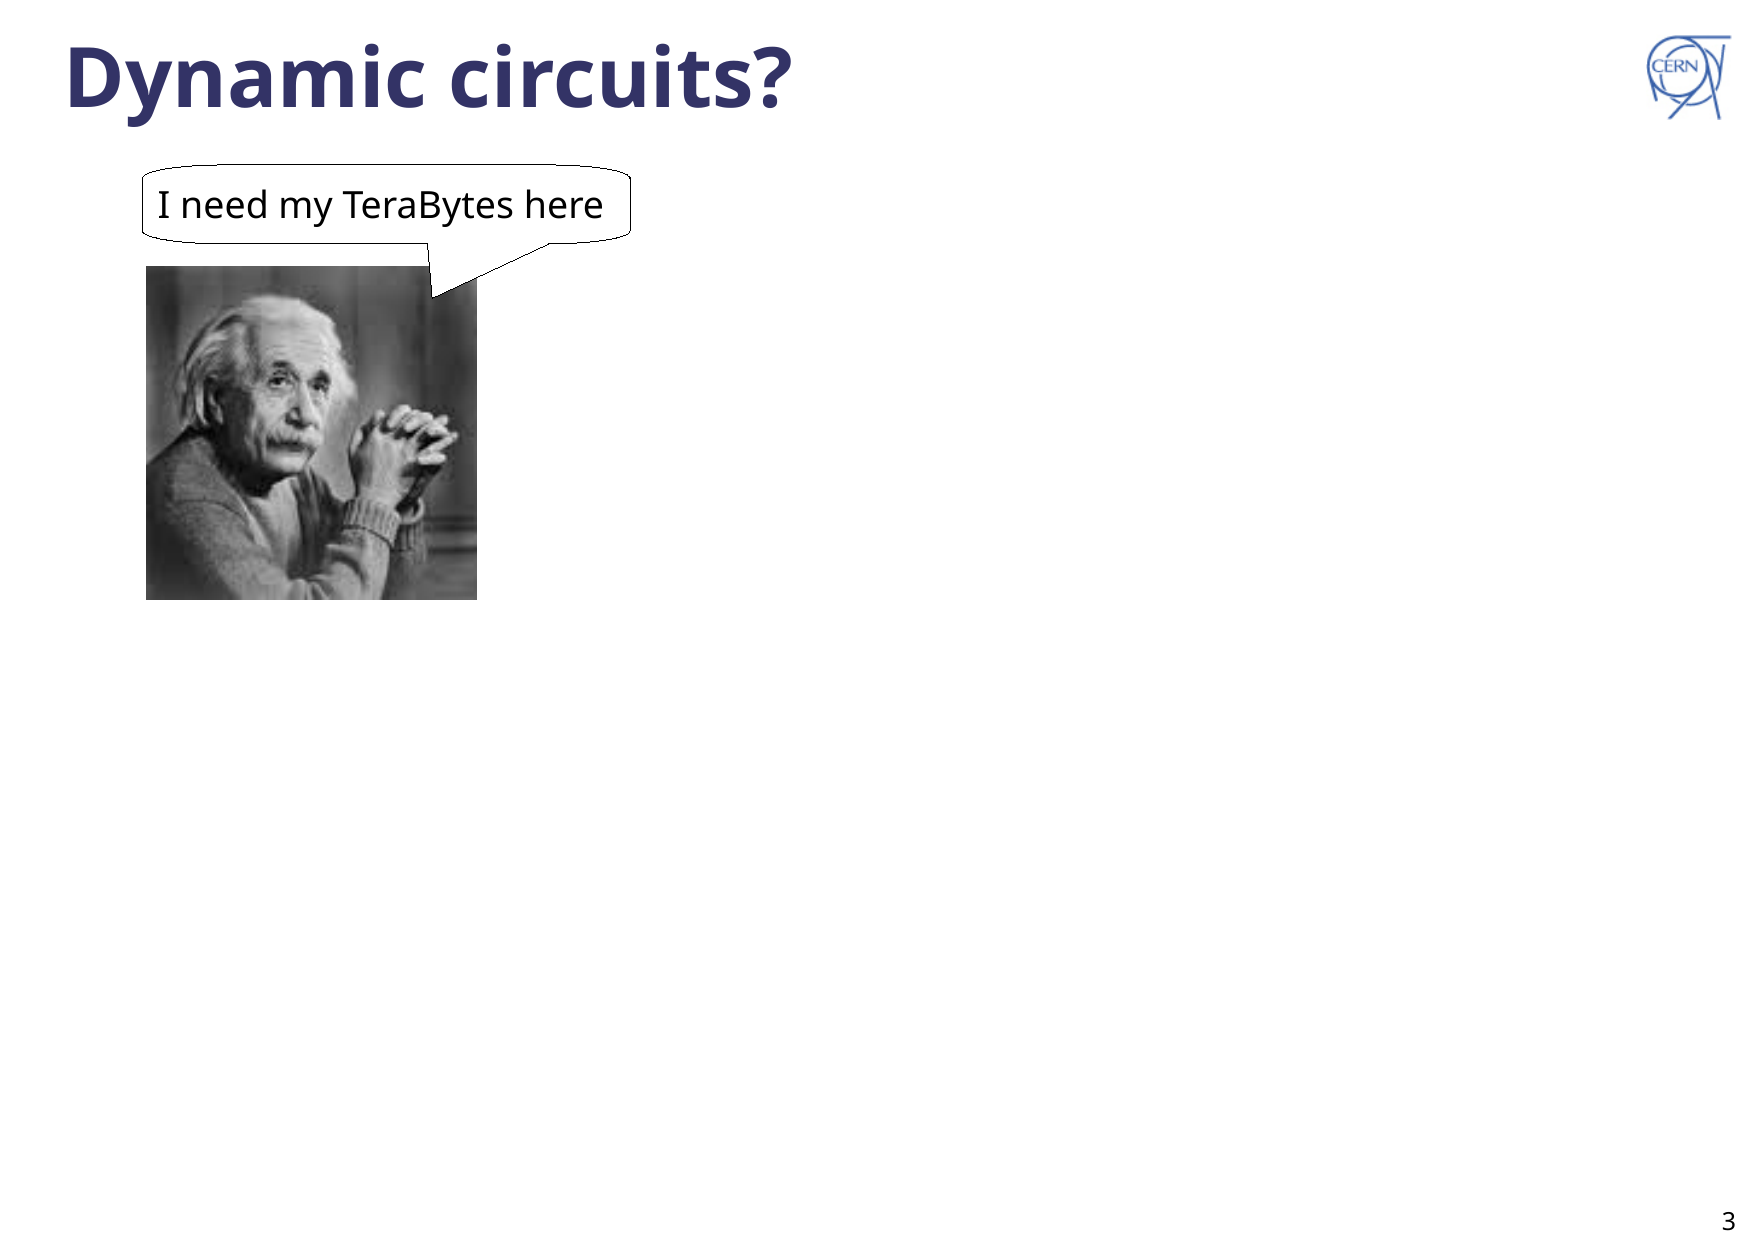

# Dynamic circuits?
I need my TeraBytes here
3